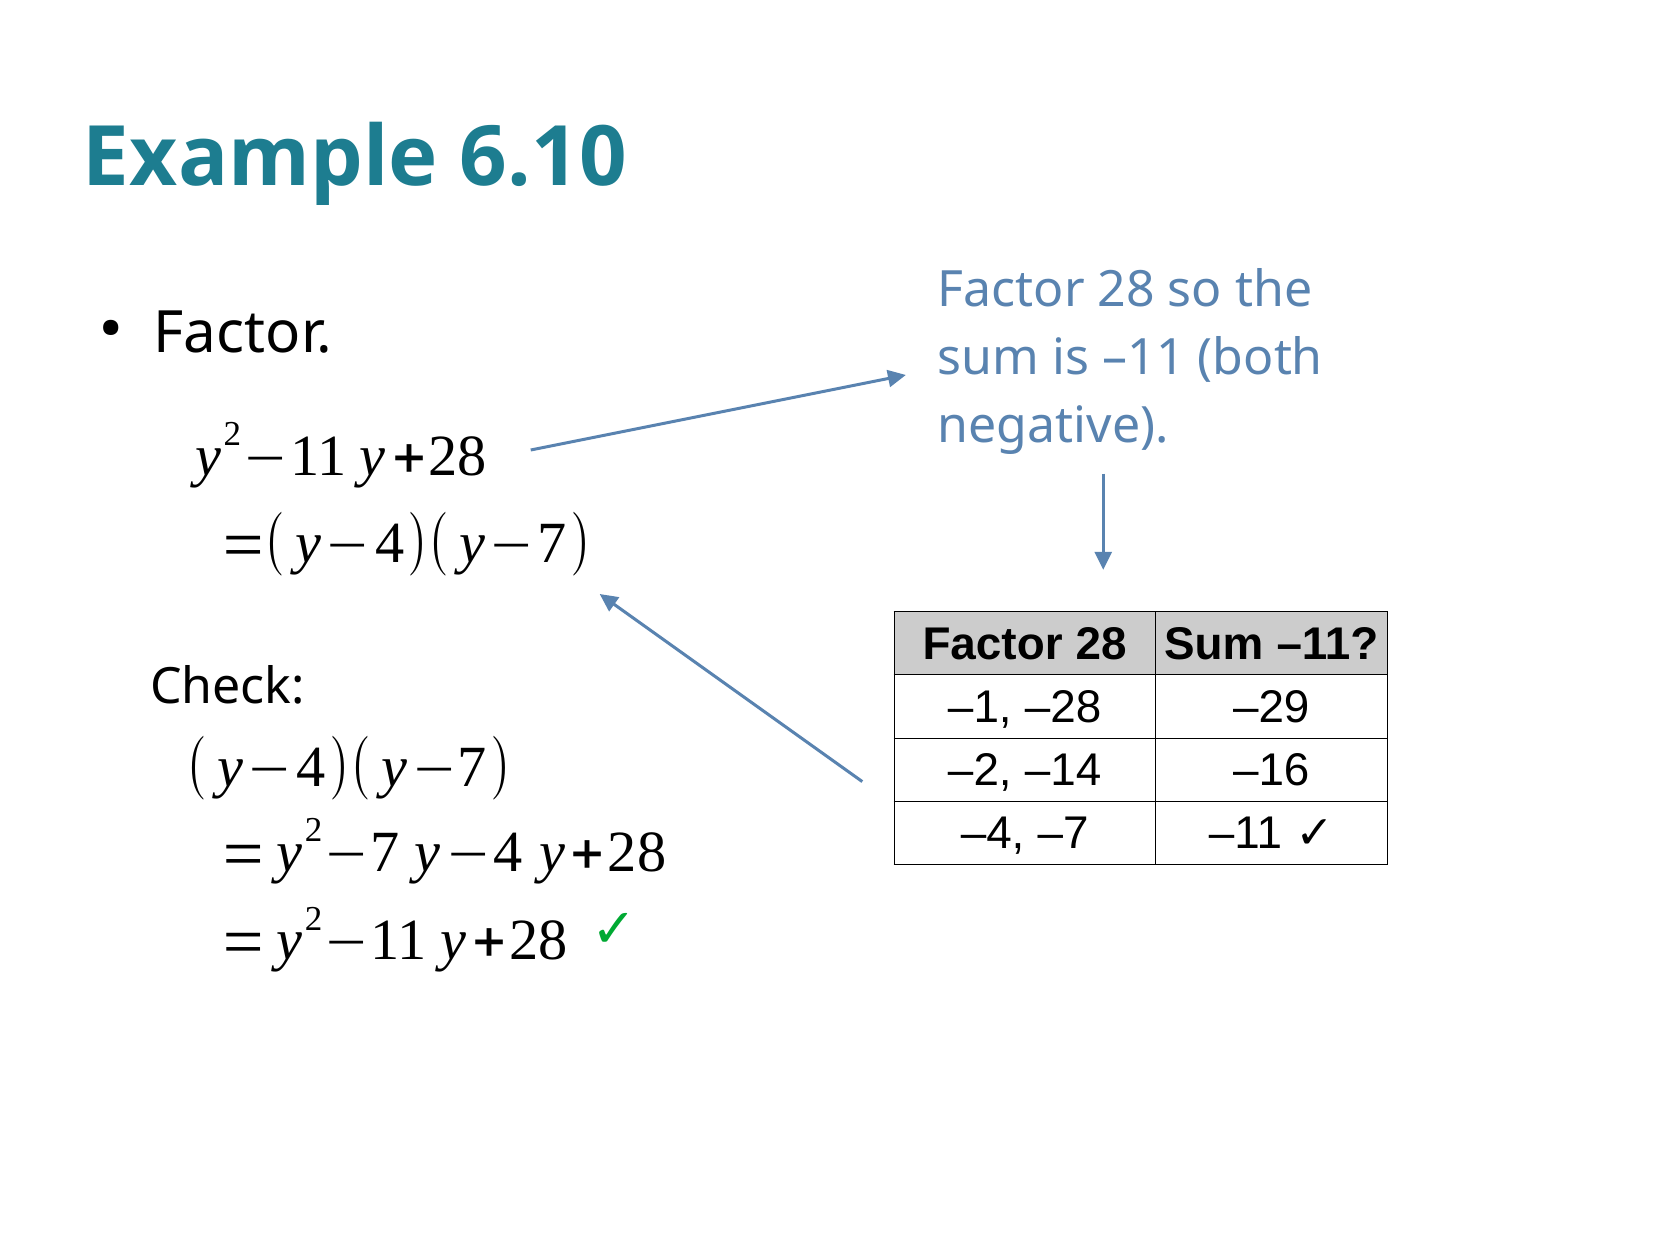

# Example 6.10
Factor 28 so the sum is –11 (both negative).
Factor.
| Factor 28 | Sum –11? |
| --- | --- |
| –1, –28 | –29 |
| –2, –14 | –16 |
| –4, –7 | –11 ✓ |
Check:
✓